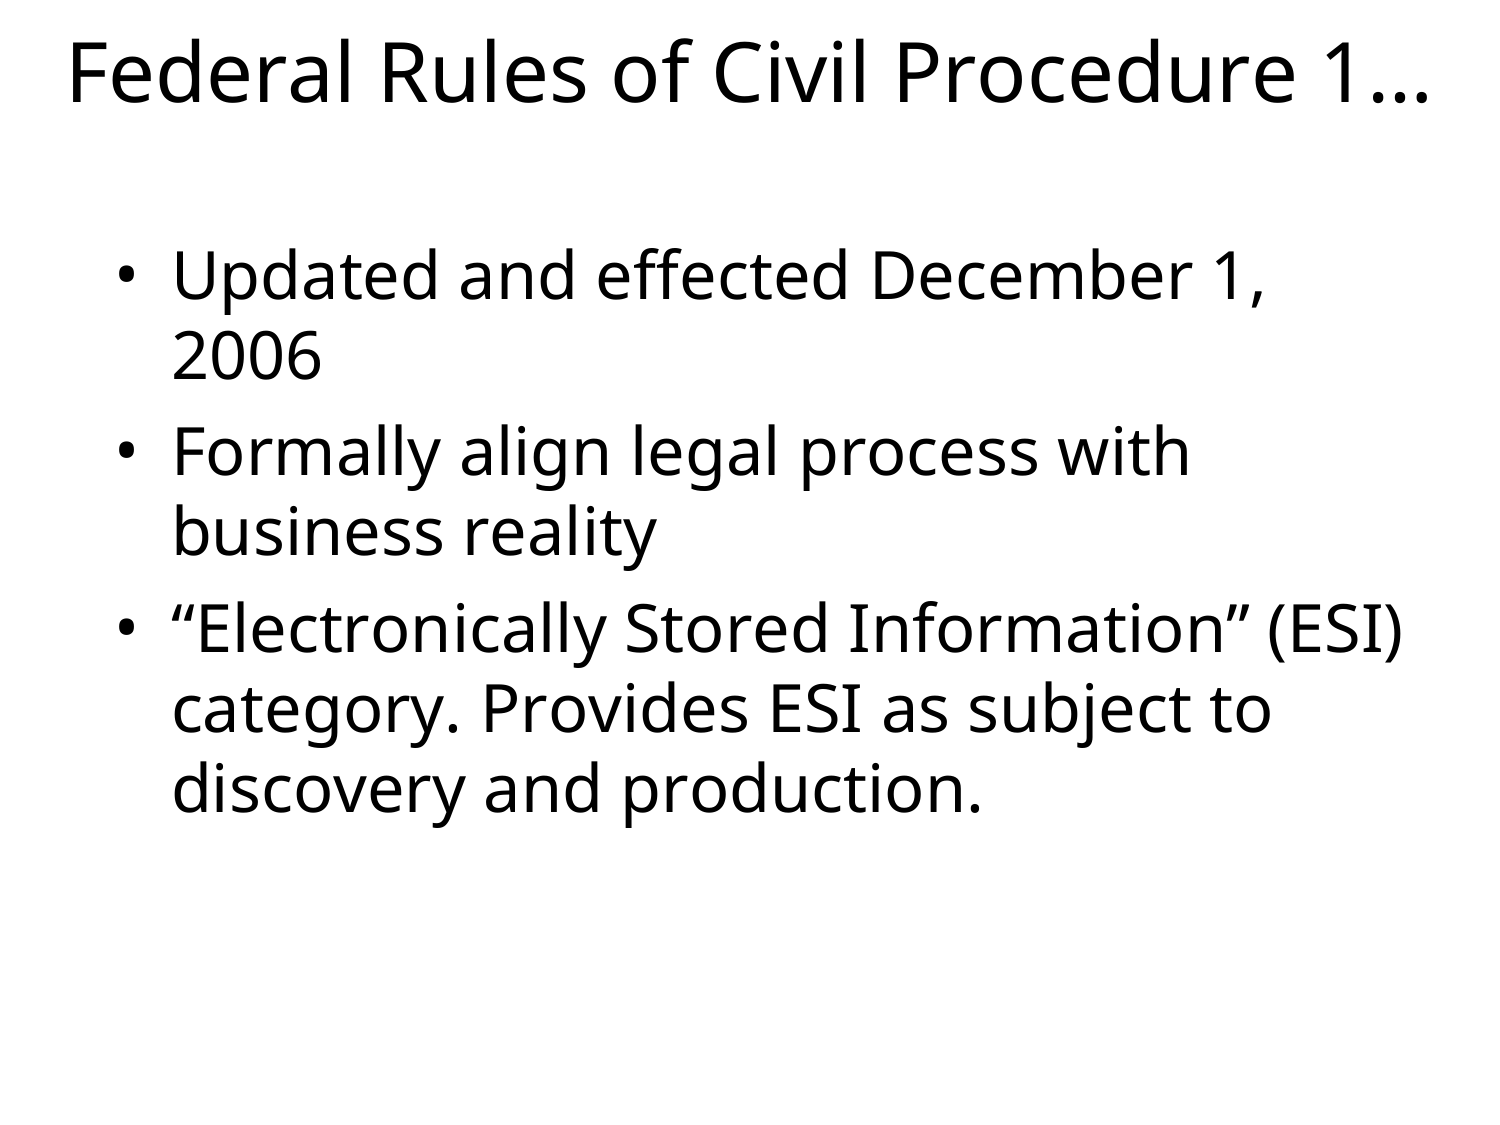

# Federal Rules of Civil Procedure 1…
Updated and effected December 1, 2006
Formally align legal process with business reality
“Electronically Stored Information” (ESI) category. Provides ESI as subject to discovery and production.